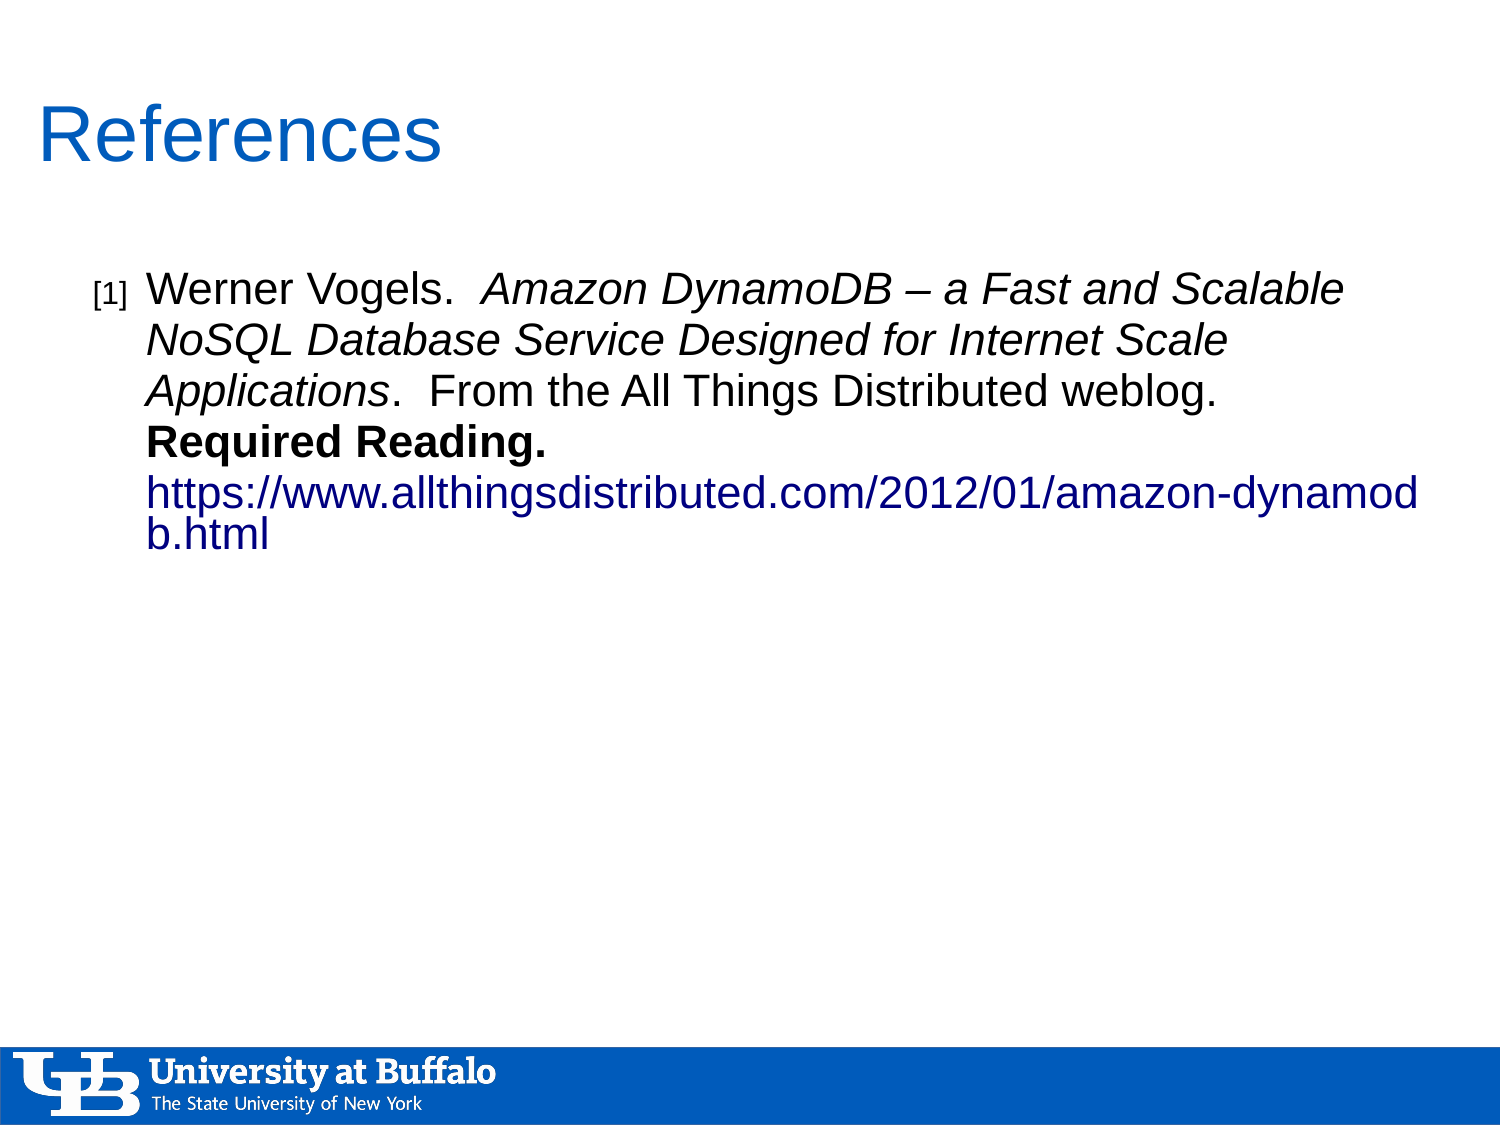

# References
Werner Vogels. Amazon DynamoDB – a Fast and Scalable NoSQL Database Service Designed for Internet Scale Applications. From the All Things Distributed weblog. Required Reading.
https://www.allthingsdistributed.com/2012/01/amazon-dynamodb.html